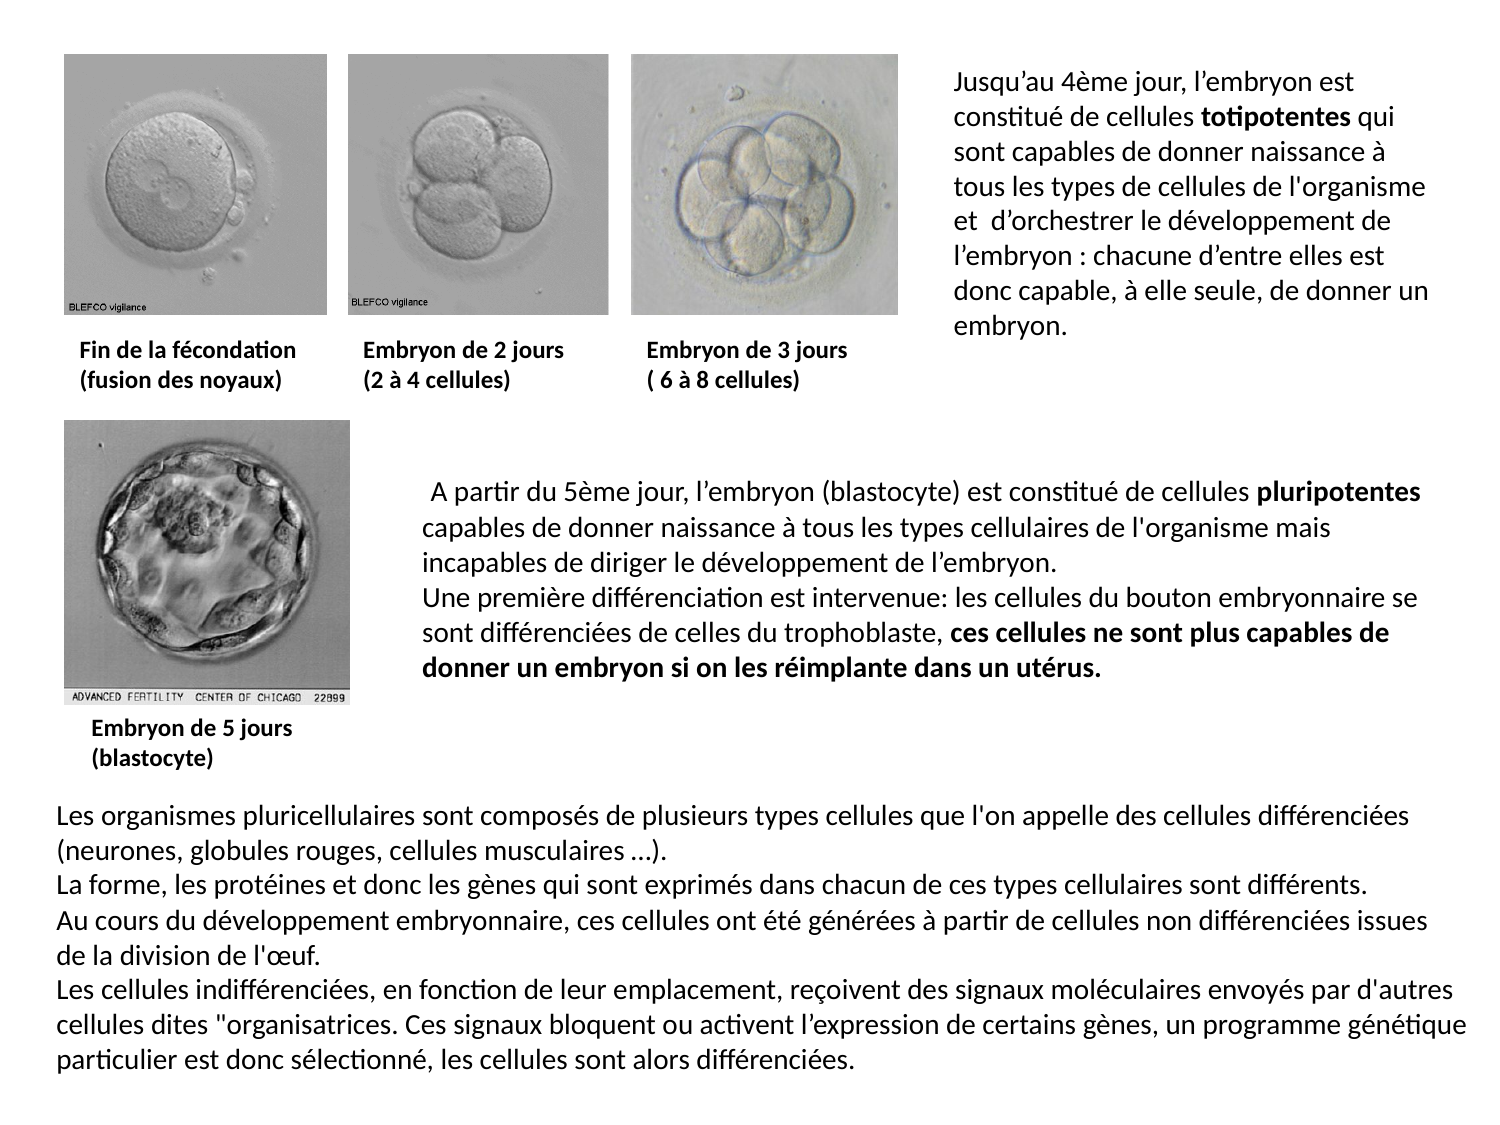

Jusqu’au 4ème jour, l’embryon est constitué de cellules totipotentes qui sont capables de donner naissance à tous les types de cellules de l'organisme et d’orchestrer le développement de l’embryon : chacune d’entre elles est donc capable, à elle seule, de donner un embryon.
Fin de la fécondation
(fusion des noyaux)
Embryon de 2 jours
(2 à 4 cellules)
Embryon de 3 jours
( 6 à 8 cellules)
 A partir du 5ème jour, l’embryon (blastocyte) est constitué de cellules pluripotentes capables de donner naissance à tous les types cellulaires de l'organisme mais incapables de diriger le développement de l’embryon.
Une première différenciation est intervenue: les cellules du bouton embryonnaire se sont différenciées de celles du trophoblaste, ces cellules ne sont plus capables de donner un embryon si on les réimplante dans un utérus.
Embryon de 5 jours
(blastocyte)
Les organismes pluricellulaires sont composés de plusieurs types cellules que l'on appelle des cellules différenciées (neurones, globules rouges, cellules musculaires …).
La forme, les protéines et donc les gènes qui sont exprimés dans chacun de ces types cellulaires sont différents.
Au cours du développement embryonnaire, ces cellules ont été générées à partir de cellules non différenciées issues
de la division de l'œuf.
Les cellules indifférenciées, en fonction de leur emplacement, reçoivent des signaux moléculaires envoyés par d'autres cellules dites "organisatrices. Ces signaux bloquent ou activent l’expression de certains gènes, un programme génétique particulier est donc sélectionné, les cellules sont alors différenciées.